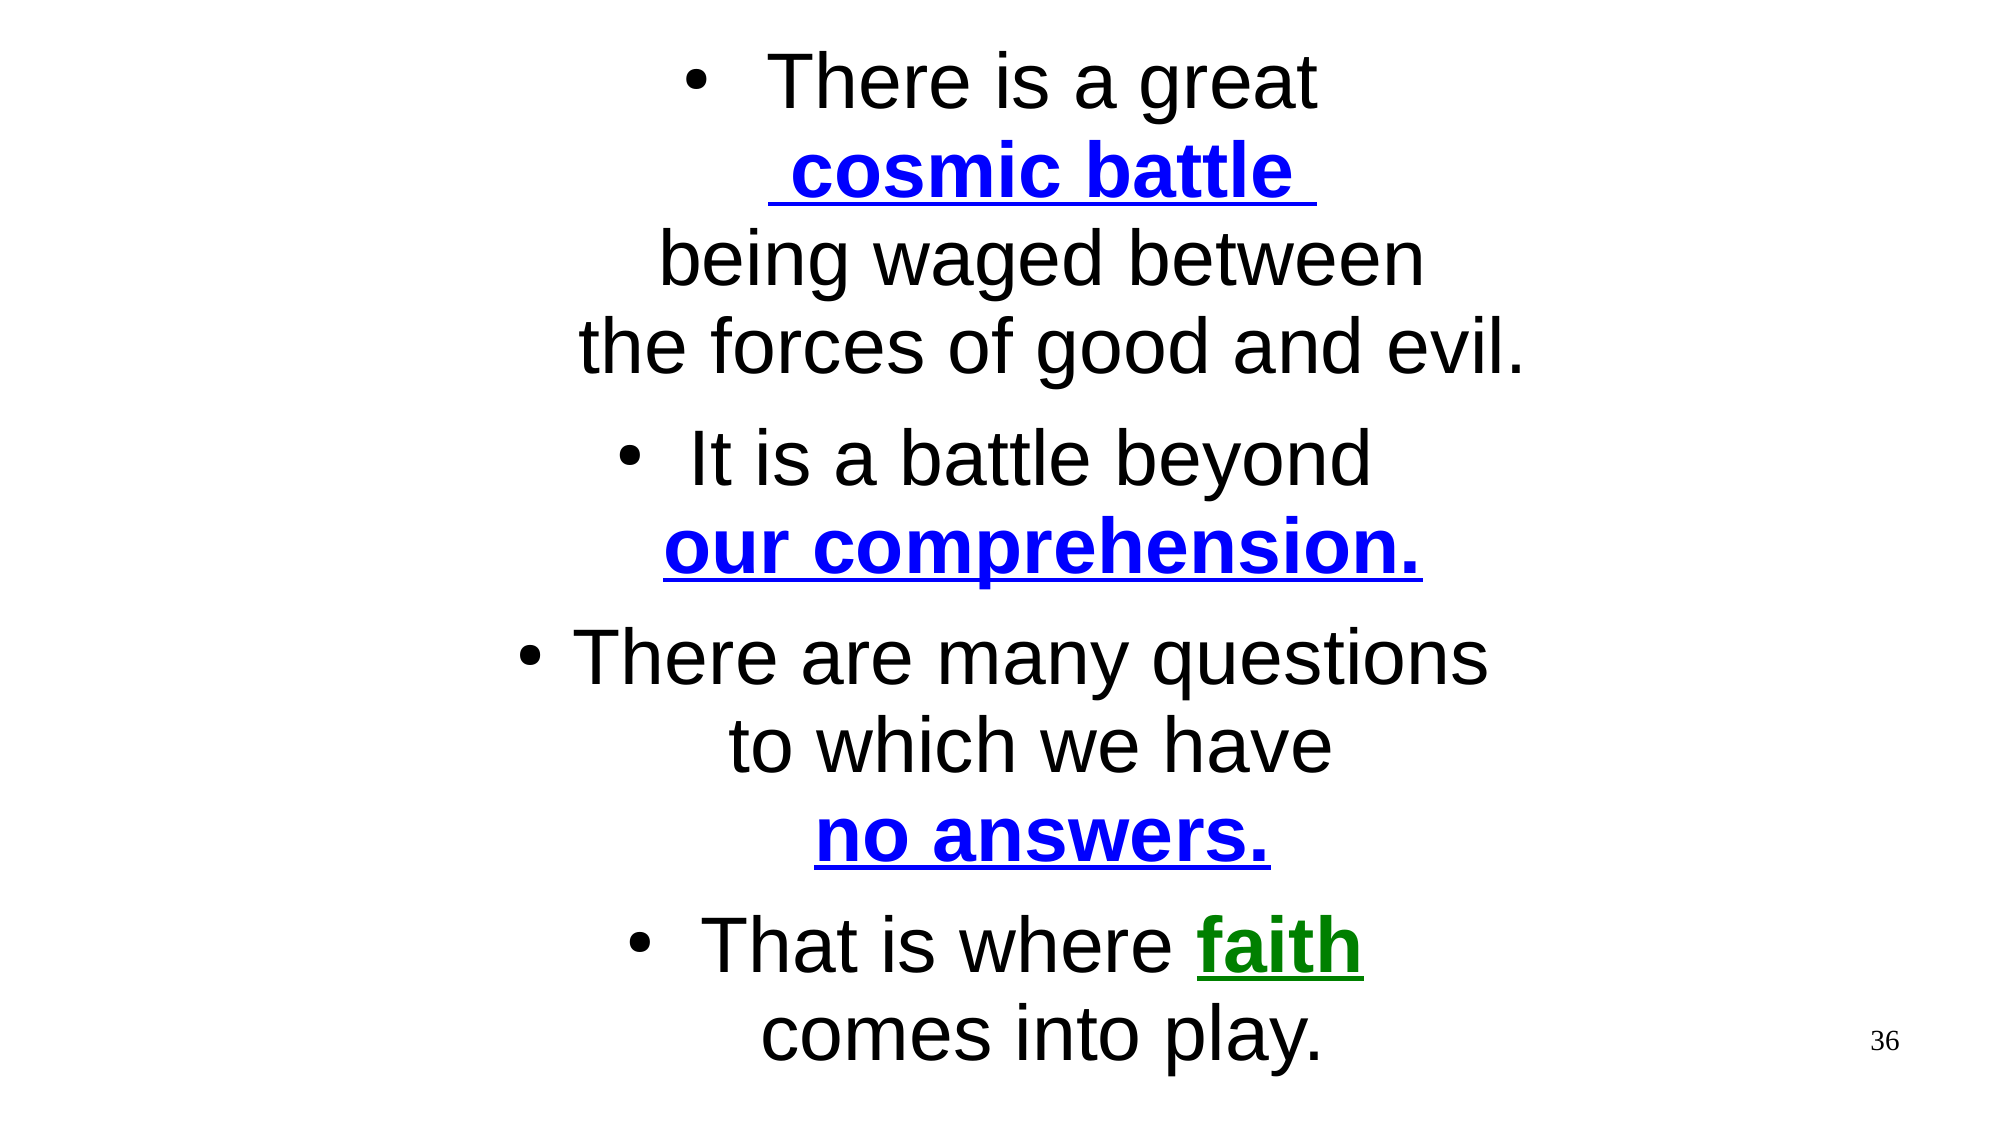

# There is a great cosmic battle being waged between the forces of good and evil.
It is a battle beyond
our comprehension.
There are many questions
to which we have
no answers.
That is where faith
comes into play.
36